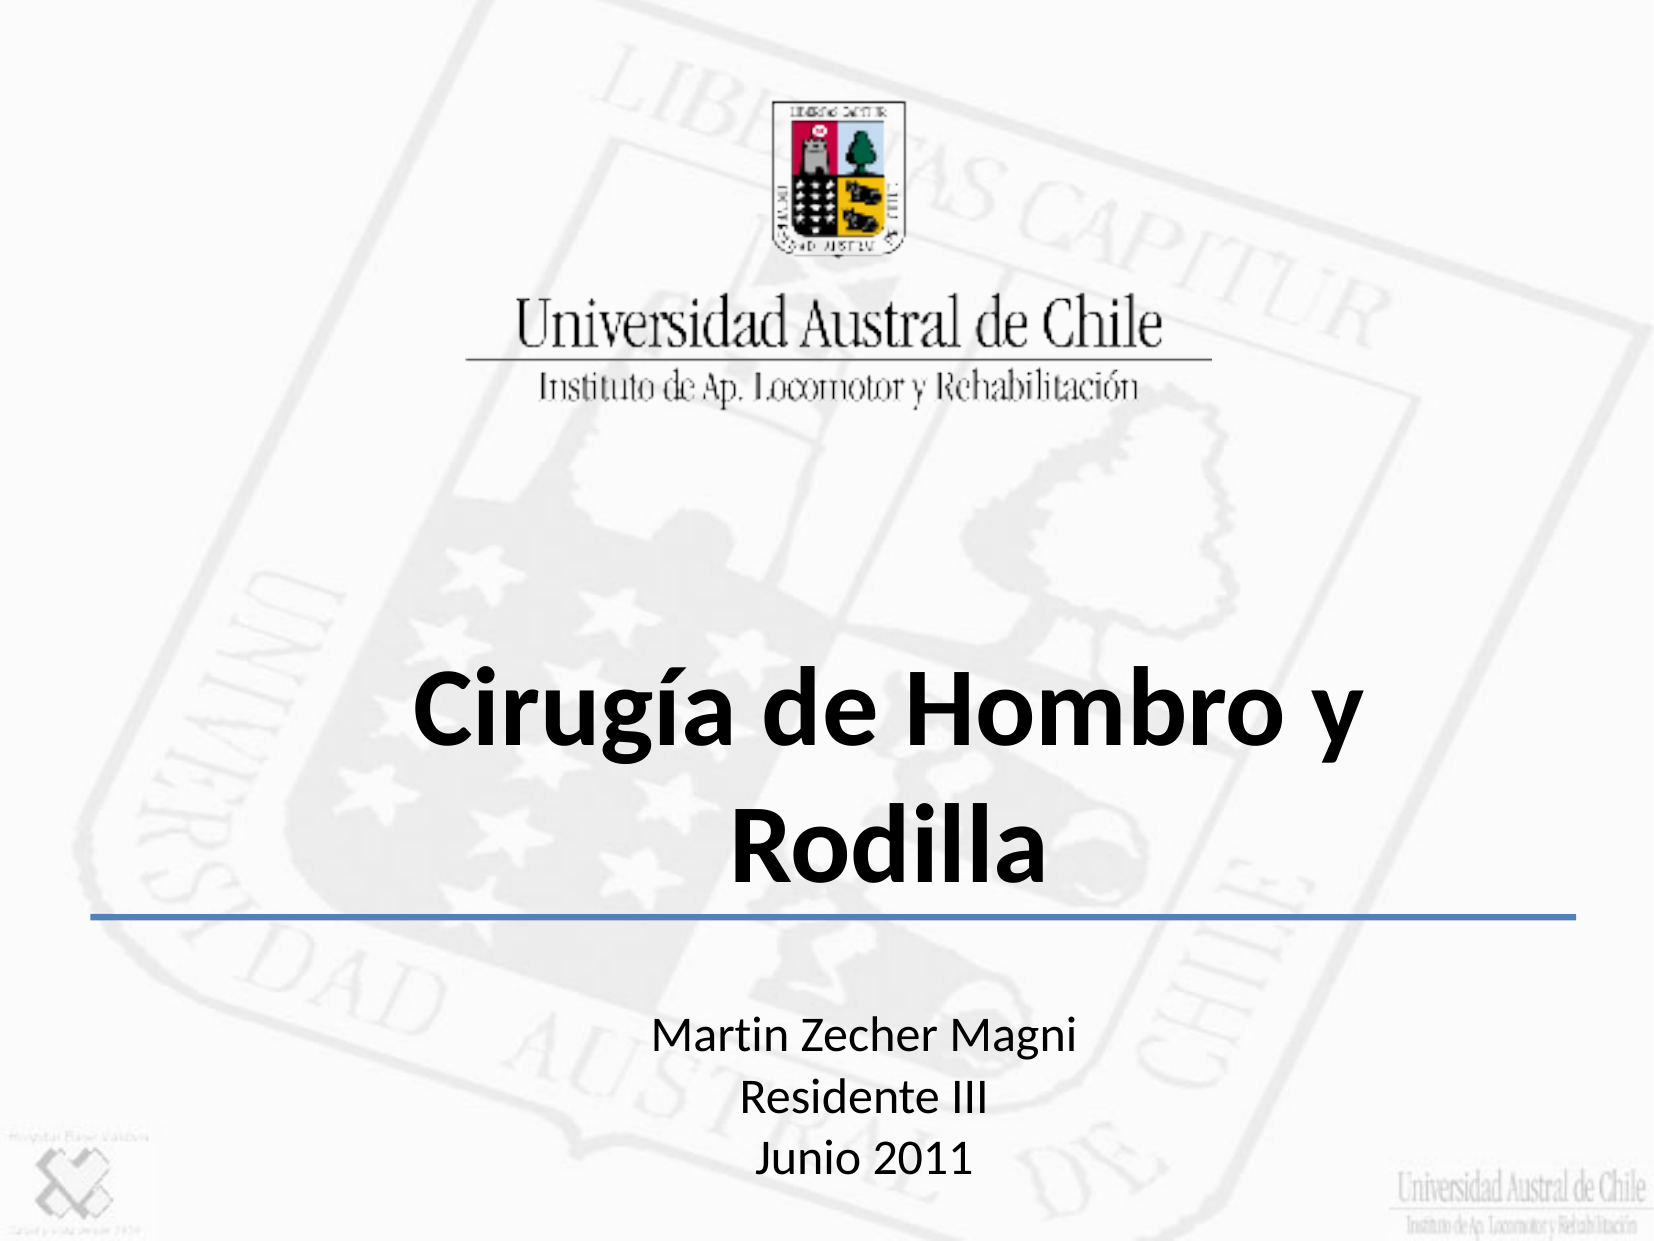

# Cirugía de Hombro y Rodilla
Martin Zecher Magni
Residente III
Junio 2011